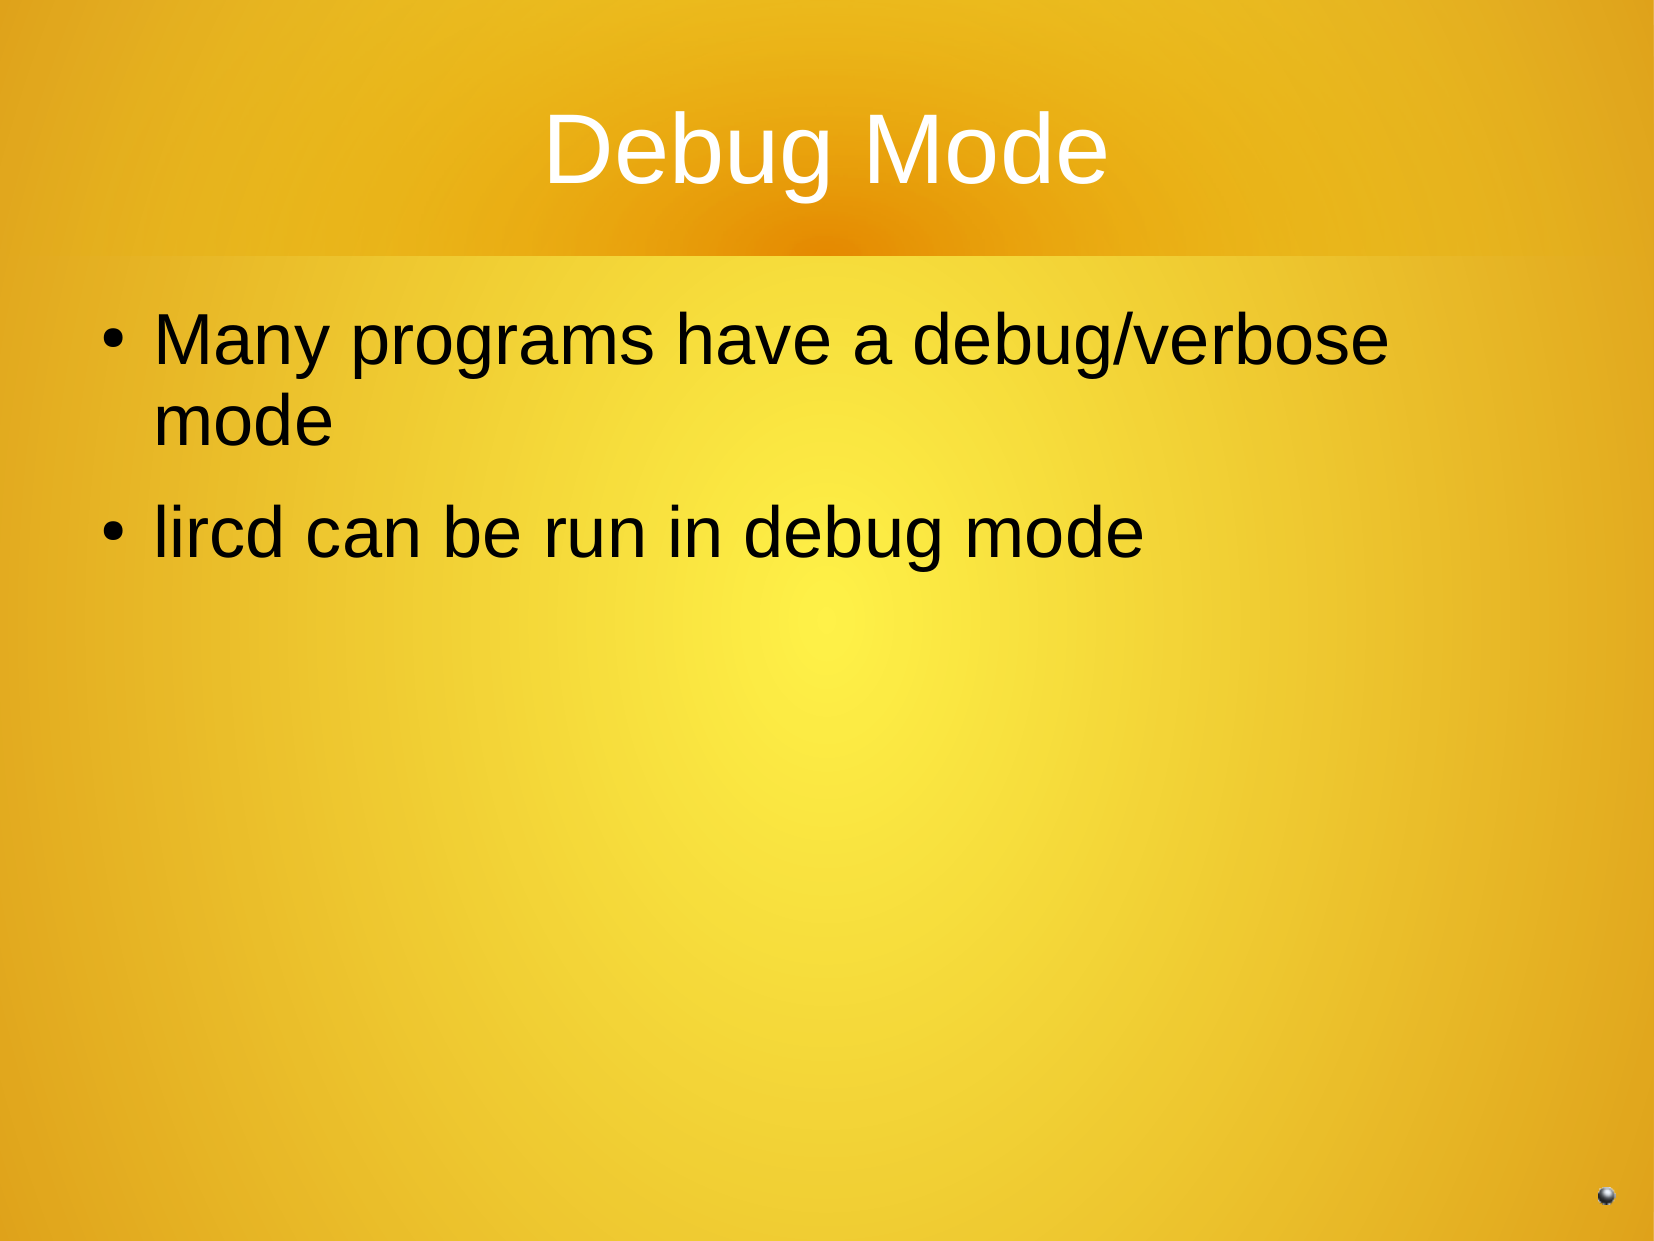

# Debug Mode
Many programs have a debug/verbose mode
lircd can be run in debug mode